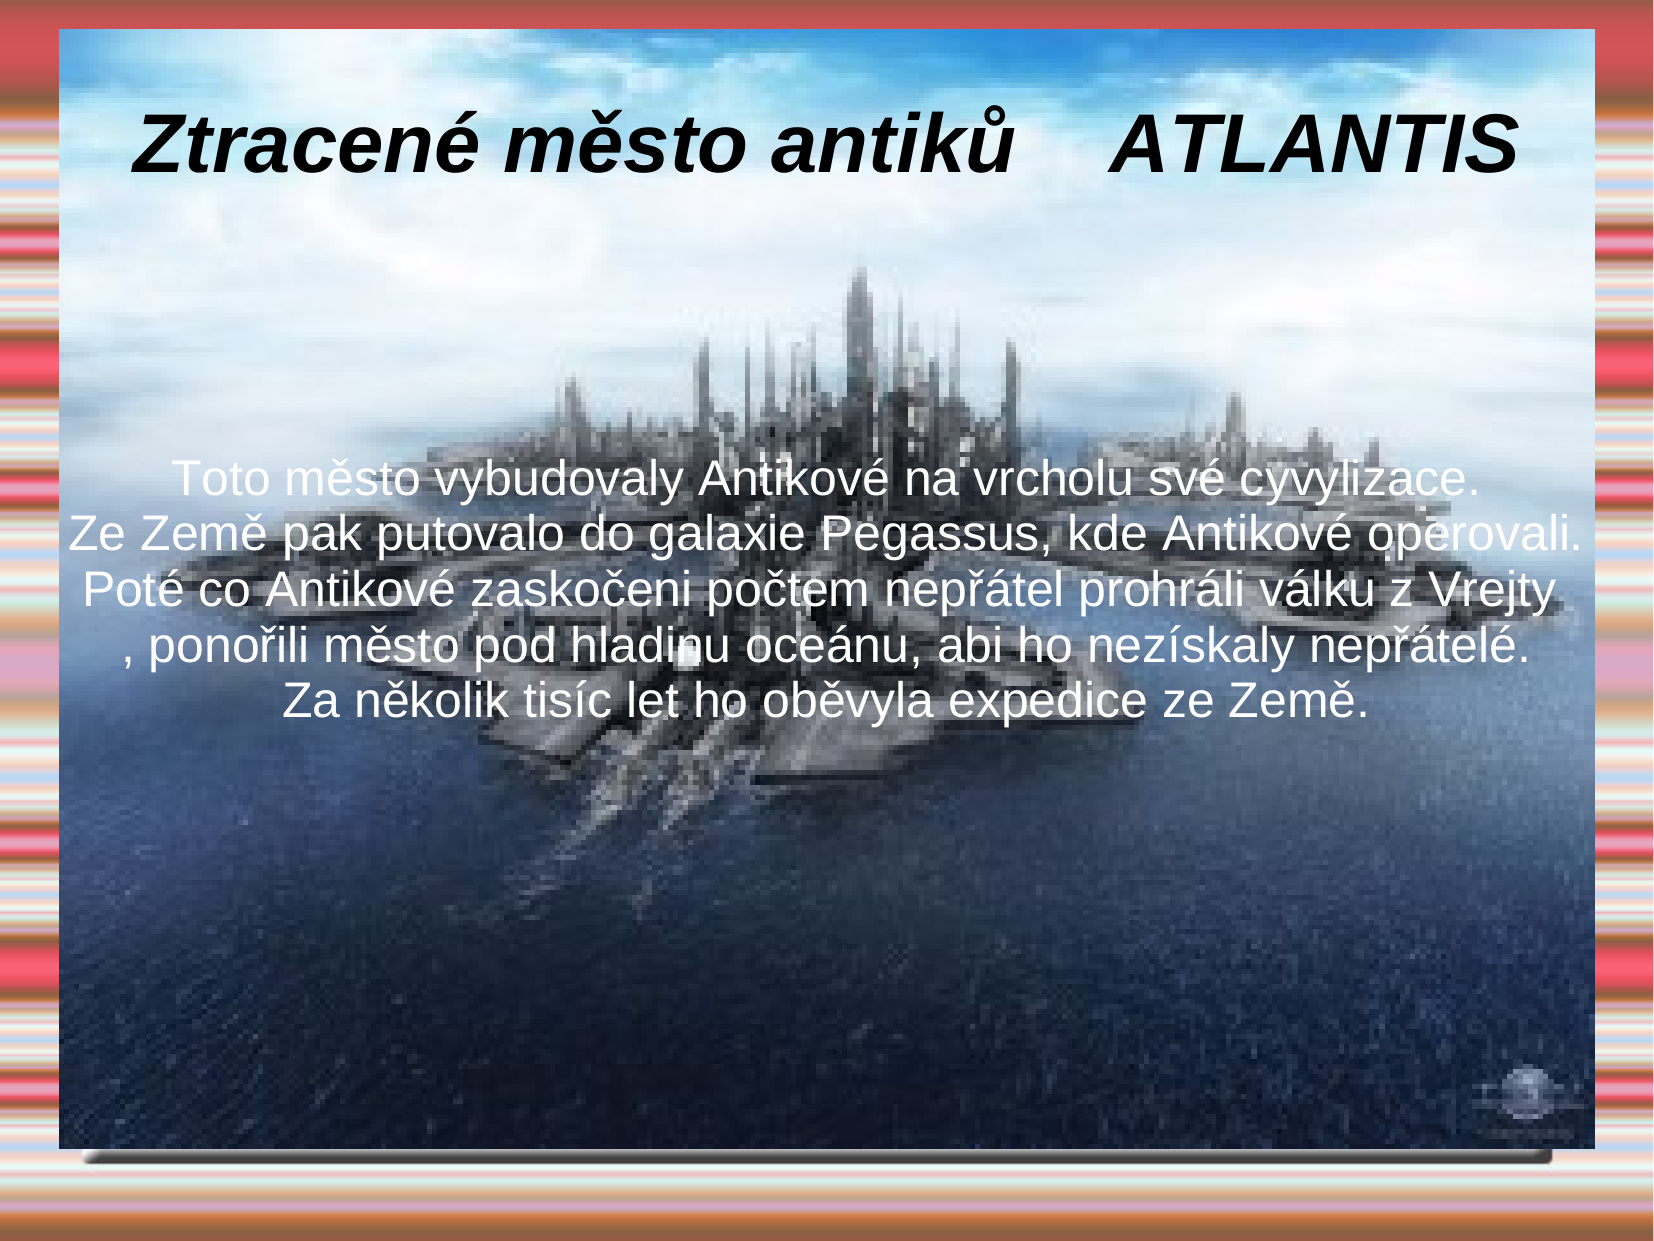

Toto město vybudovaly Antikové na vrcholu své cyvylizace.
Ze Země pak putovalo do galaxie Pegassus, kde Antikové operovali.
Poté co Antikové zaskočeni počtem nepřátel prohráli válku z Vrejty
, ponořili město pod hladinu oceánu, abi ho nezískaly nepřátelé.
Za několik tisíc let ho oběvyla expedice ze Země.
# Ztracené město antiků ATLANTIS